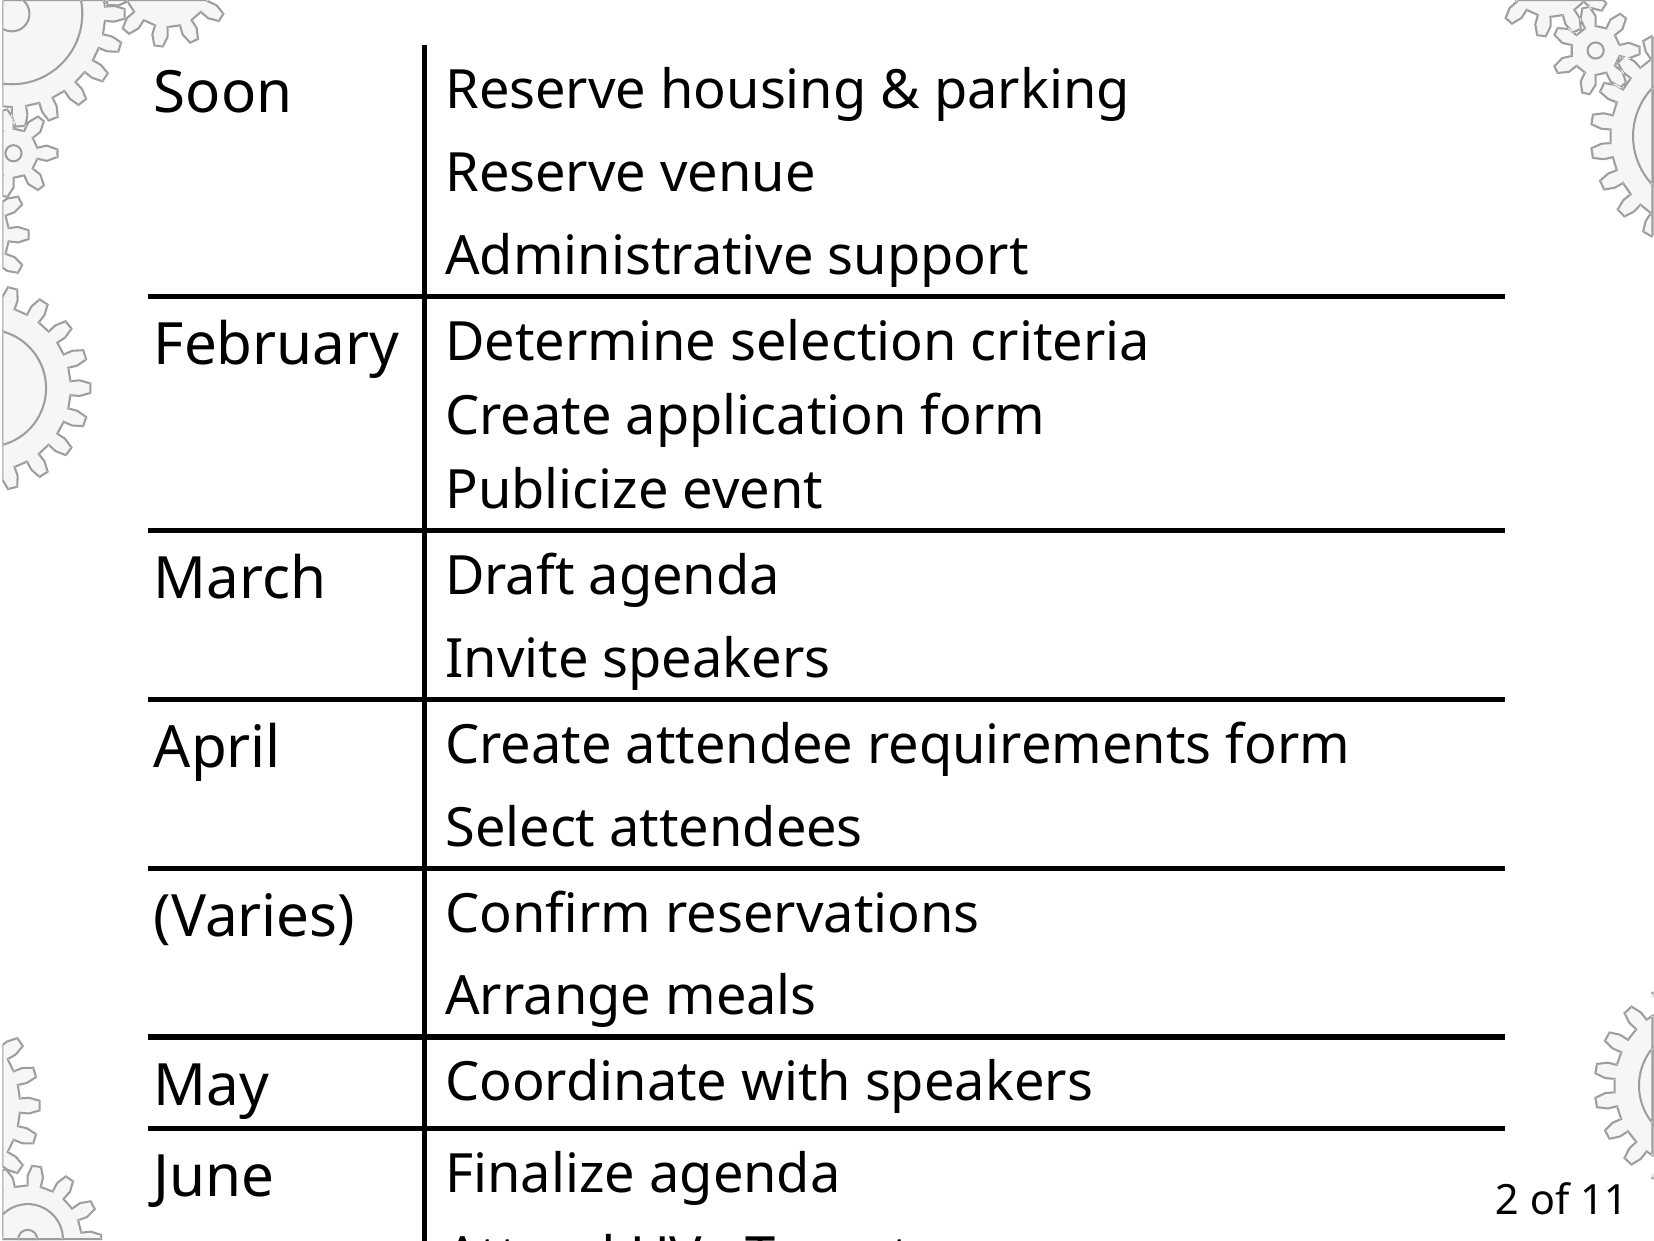

| Soon | Reserve housing & parking Reserve venue Administrative support |
| --- | --- |
| February | Determine selection criteria Create application form Publicize event |
| March | Draft agenda Invite speakers |
| April | Create attendee requirements form Select attendees |
| (Varies) | Confirm reservations Arrange meals |
| May | Coordinate with speakers |
| June | Finalize agenda Attend UVa Tapestry |